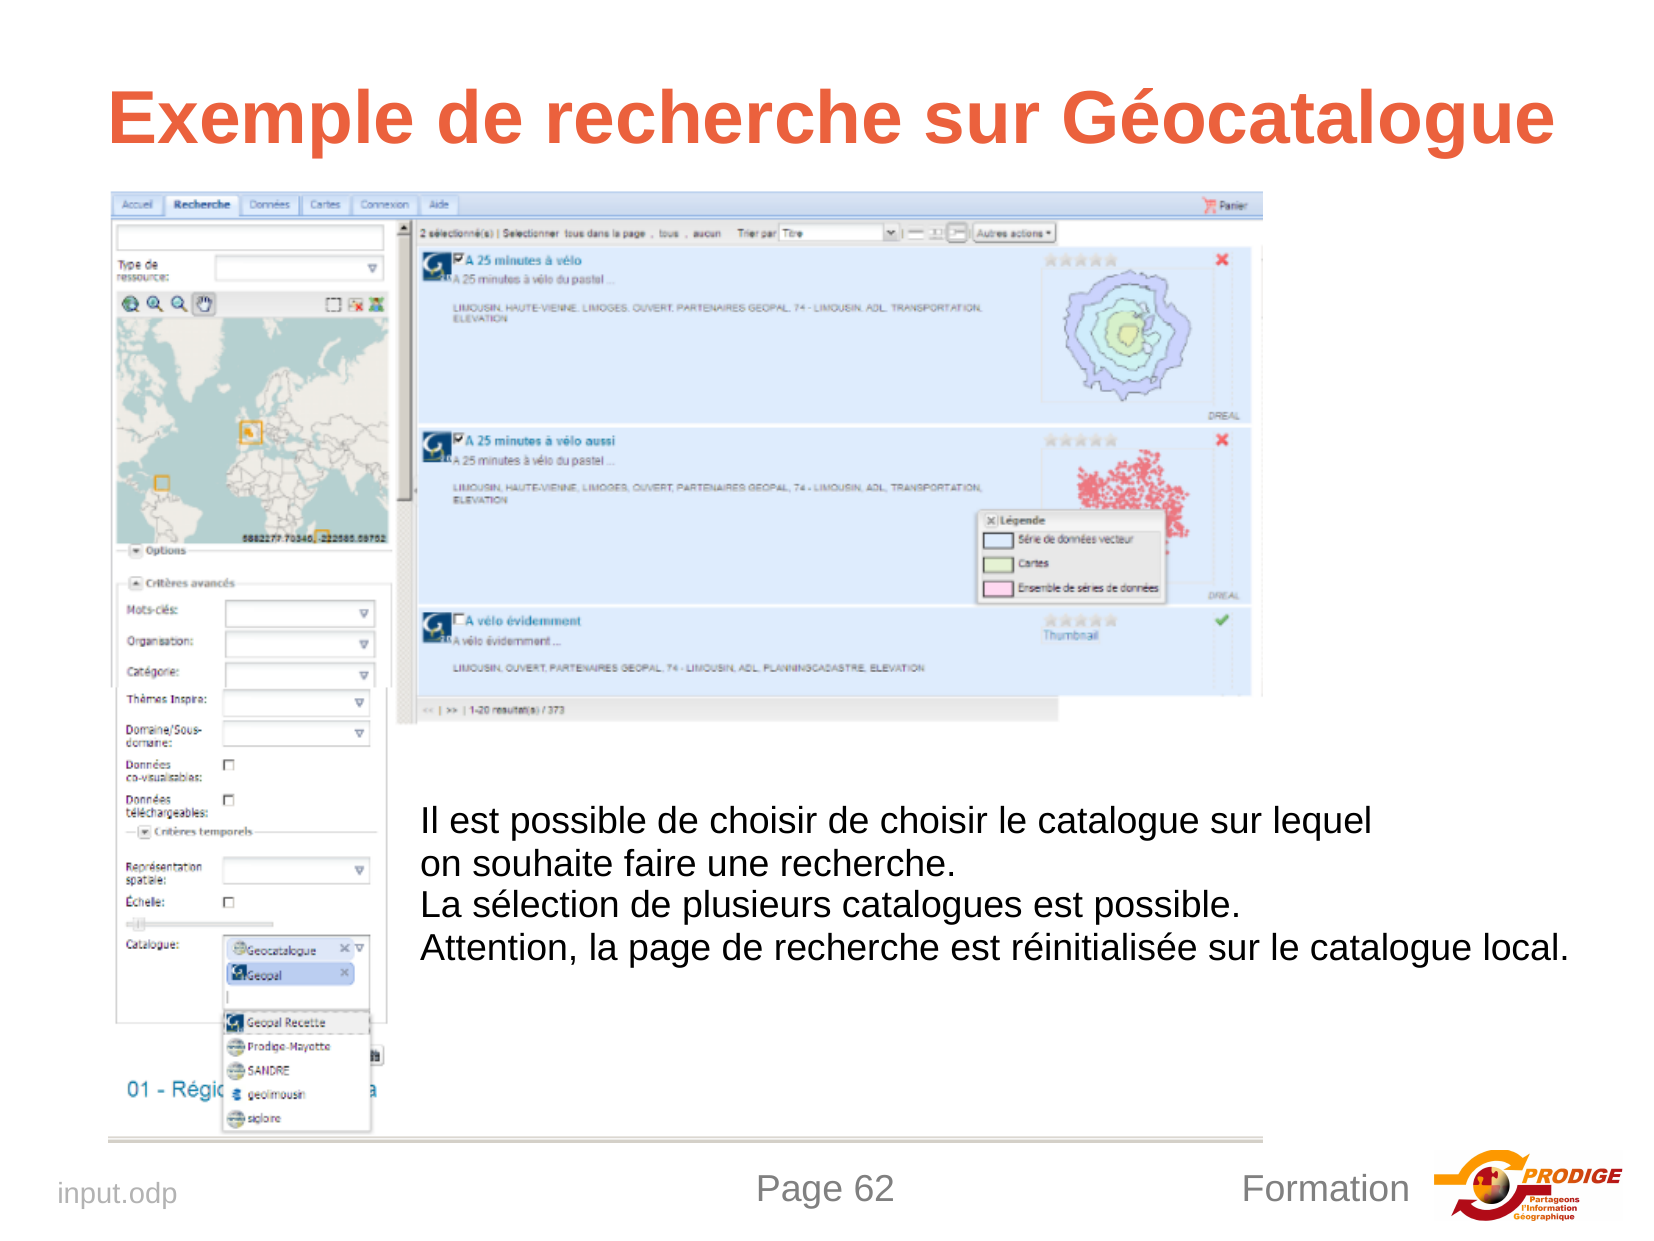

# Exemple de recherche sur Géocatalogue
Il est possible de choisir de choisir le catalogue sur lequel
on souhaite faire une recherche.
La sélection de plusieurs catalogues est possible.
Attention, la page de recherche est réinitialisée sur le catalogue local.